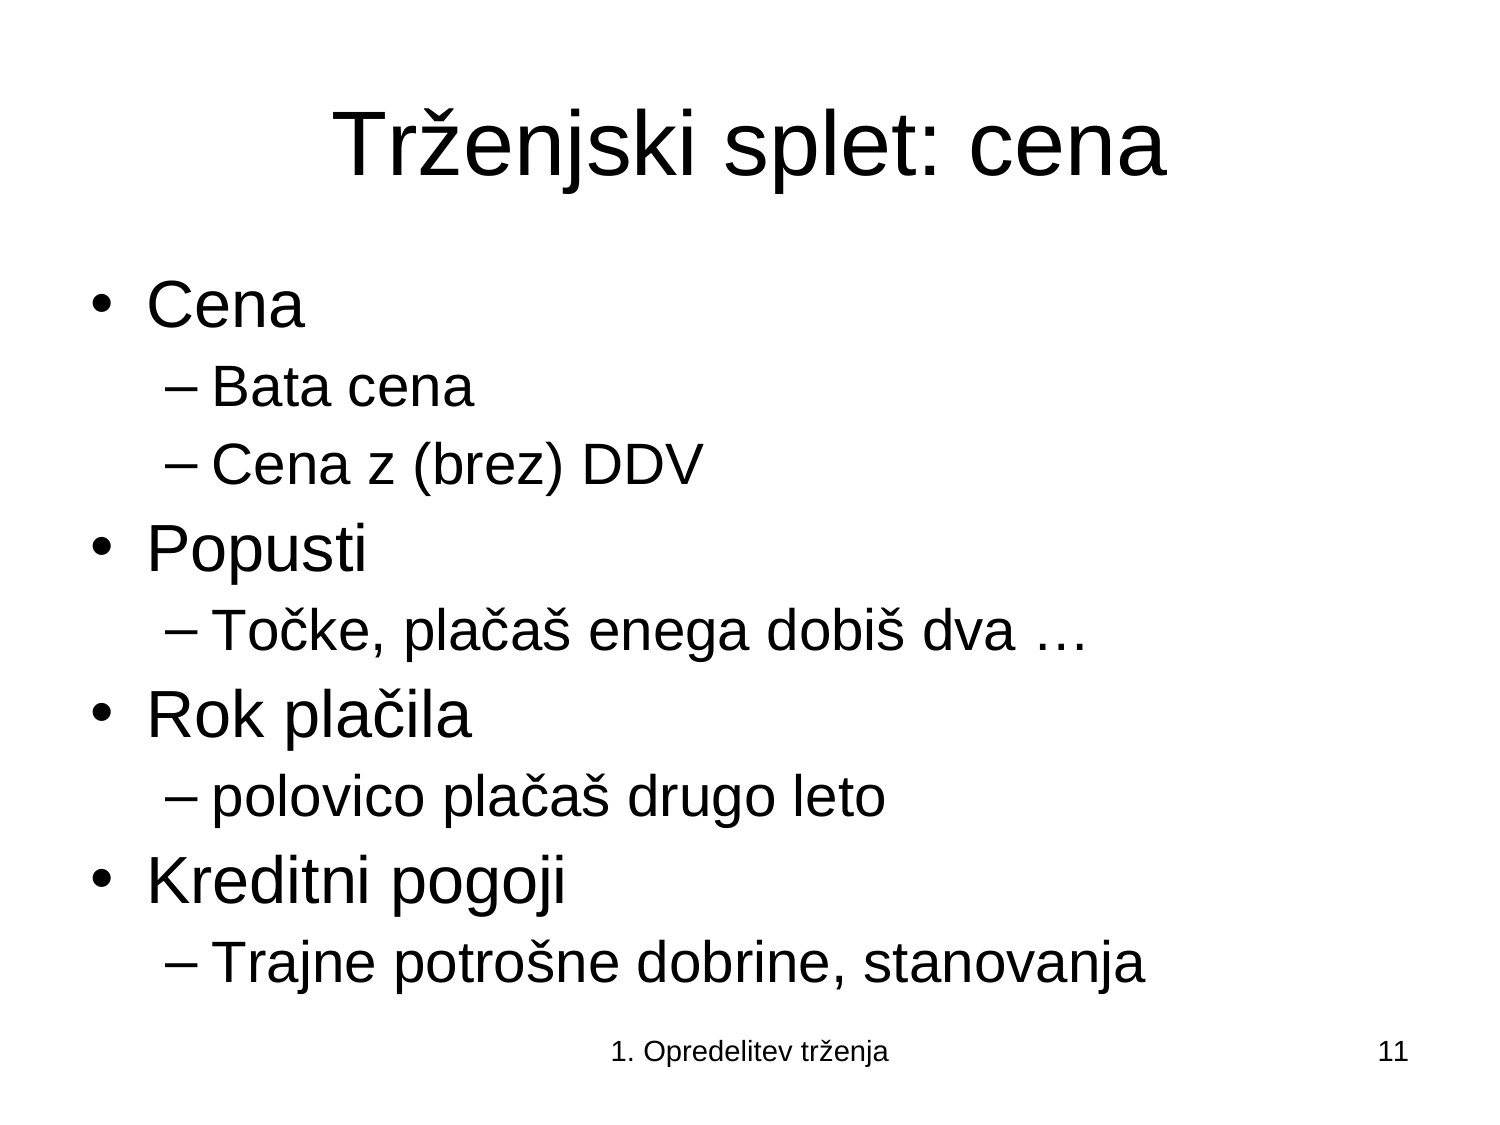

# Trženjski splet: cena
Cena
Bata cena
Cena z (brez) DDV
Popusti
Točke, plačaš enega dobiš dva …
Rok plačila
polovico plačaš drugo leto
Kreditni pogoji
Trajne potrošne dobrine, stanovanja
1. Opredelitev trženja